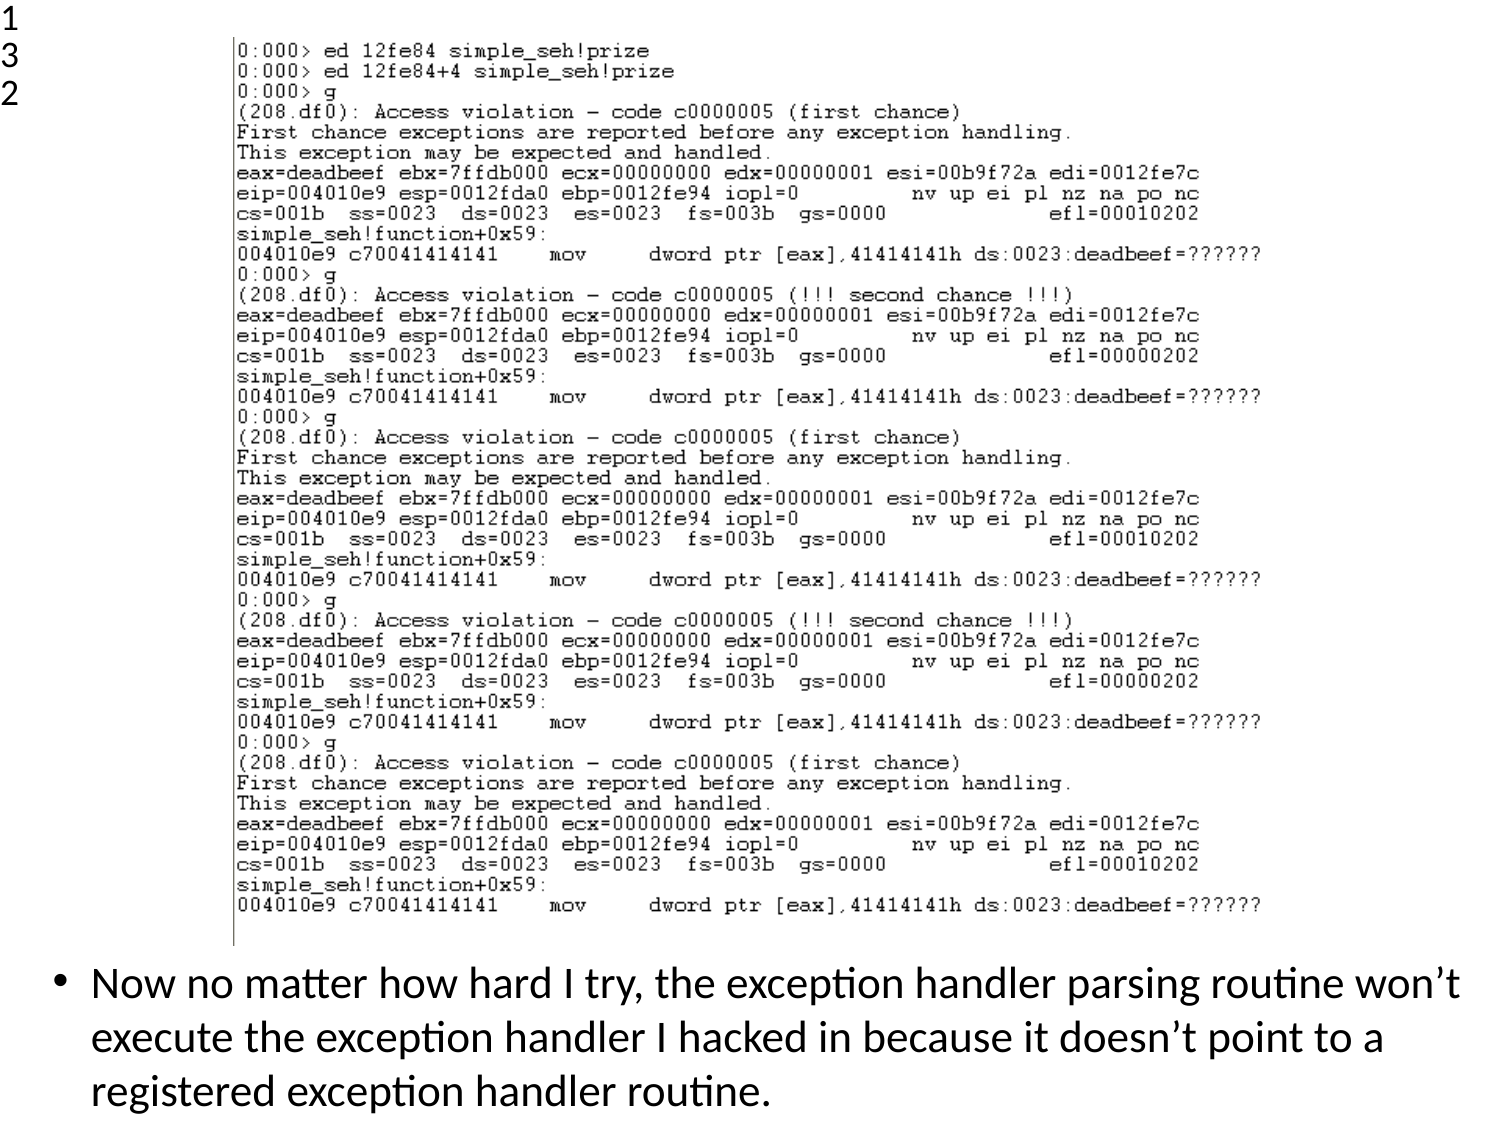

# Now no matter how hard I try, the exception handler parsing routine won’t execute the exception handler I hacked in because it doesn’t point to a registered exception handler routine.